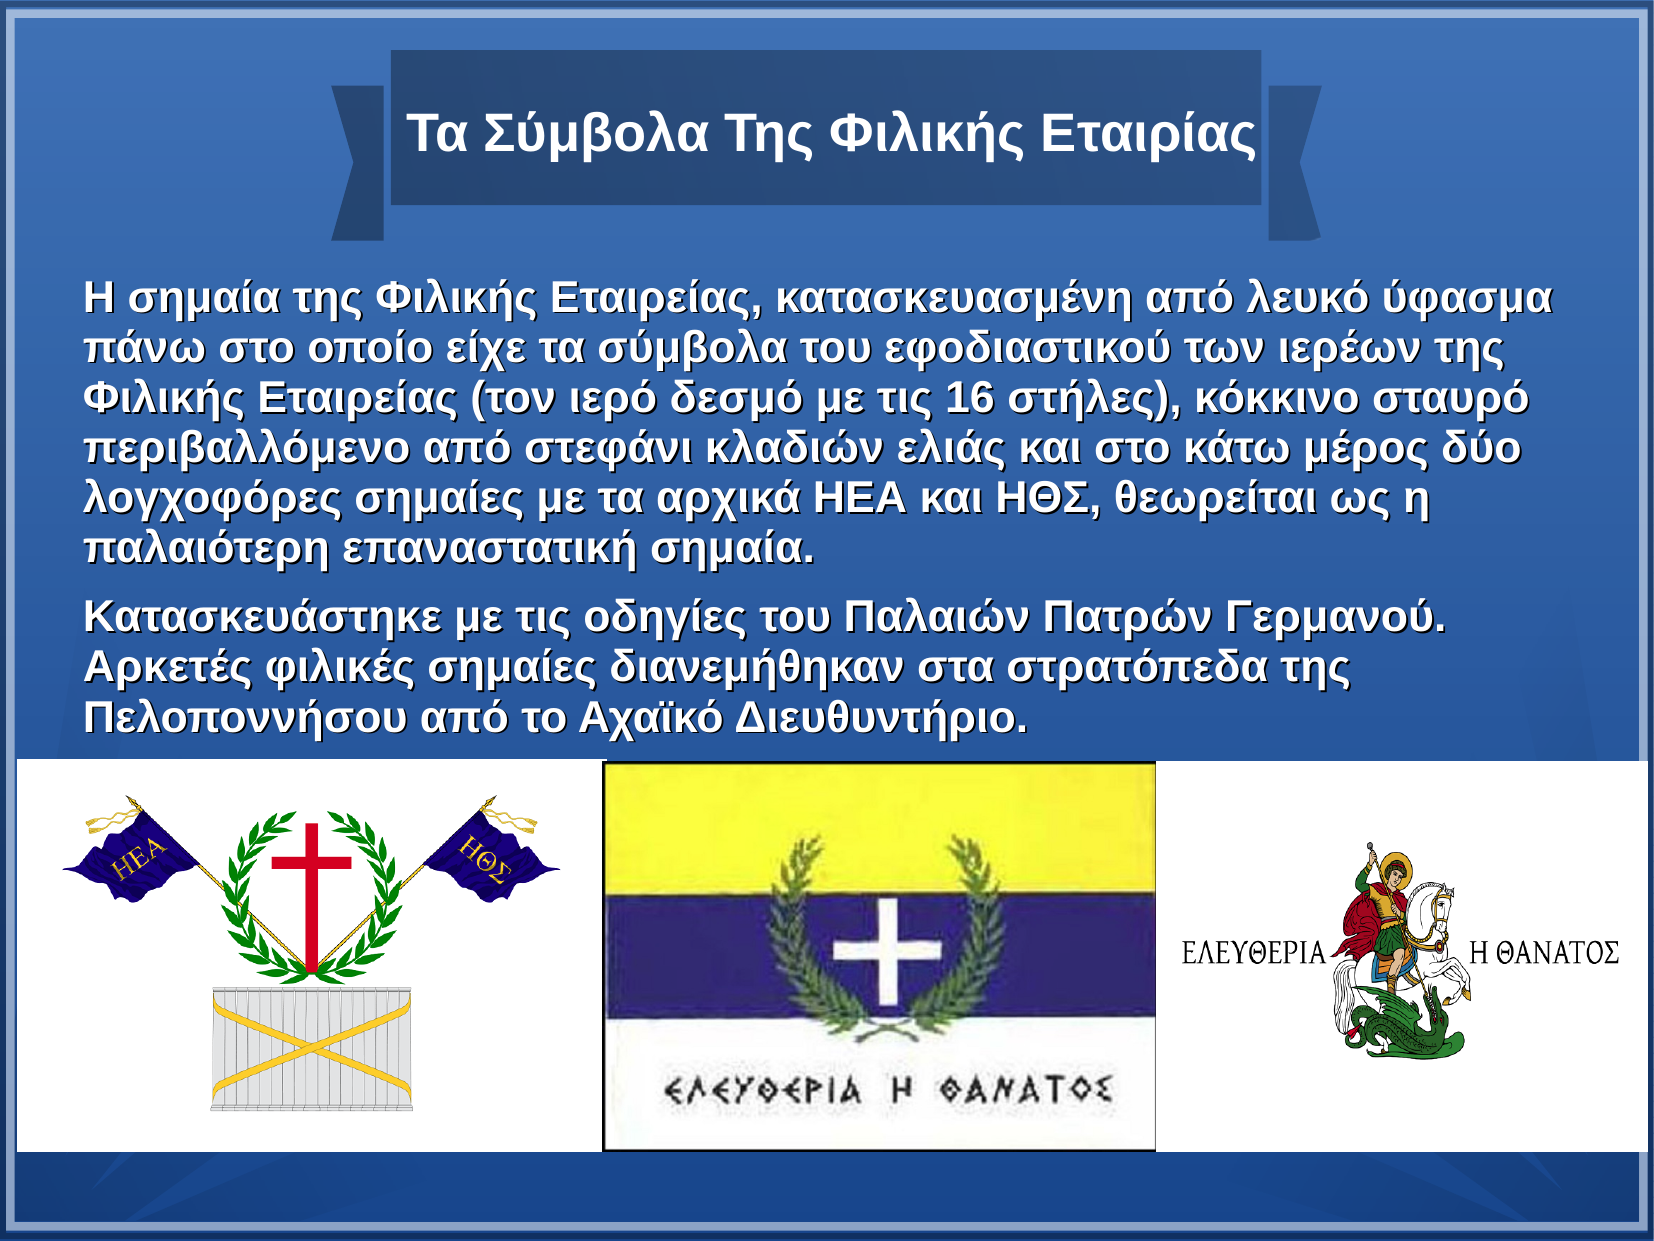

Τα Σύμβολα Της Φιλικής Εταιρίας
# Η σημαία της Φιλικής Εταιρείας, κατασκευασμένη από λευκό ύφασμα πάνω στο οποίο είχε τα σύμβολα του εφοδιαστικού των ιερέων της Φιλικής Εταιρείας (τον ιερό δεσμό με τις 16 στήλες), κόκκινο σταυρό περιβαλλόμενο από στεφάνι κλαδιών ελιάς και στο κάτω μέρος δύο λογχοφόρες σημαίες με τα αρχικά ΗΕΑ και ΗΘΣ, θεωρείται ως η παλαιότερη επαναστατική σημαία.
Κατασκευάστηκε με τις οδηγίες του Παλαιών Πατρών Γερμανού. Αρκετές φιλικές σημαίες διανεμήθηκαν στα στρατόπεδα της Πελοποννήσου από το Αχαϊκό Διευθυντήριο.